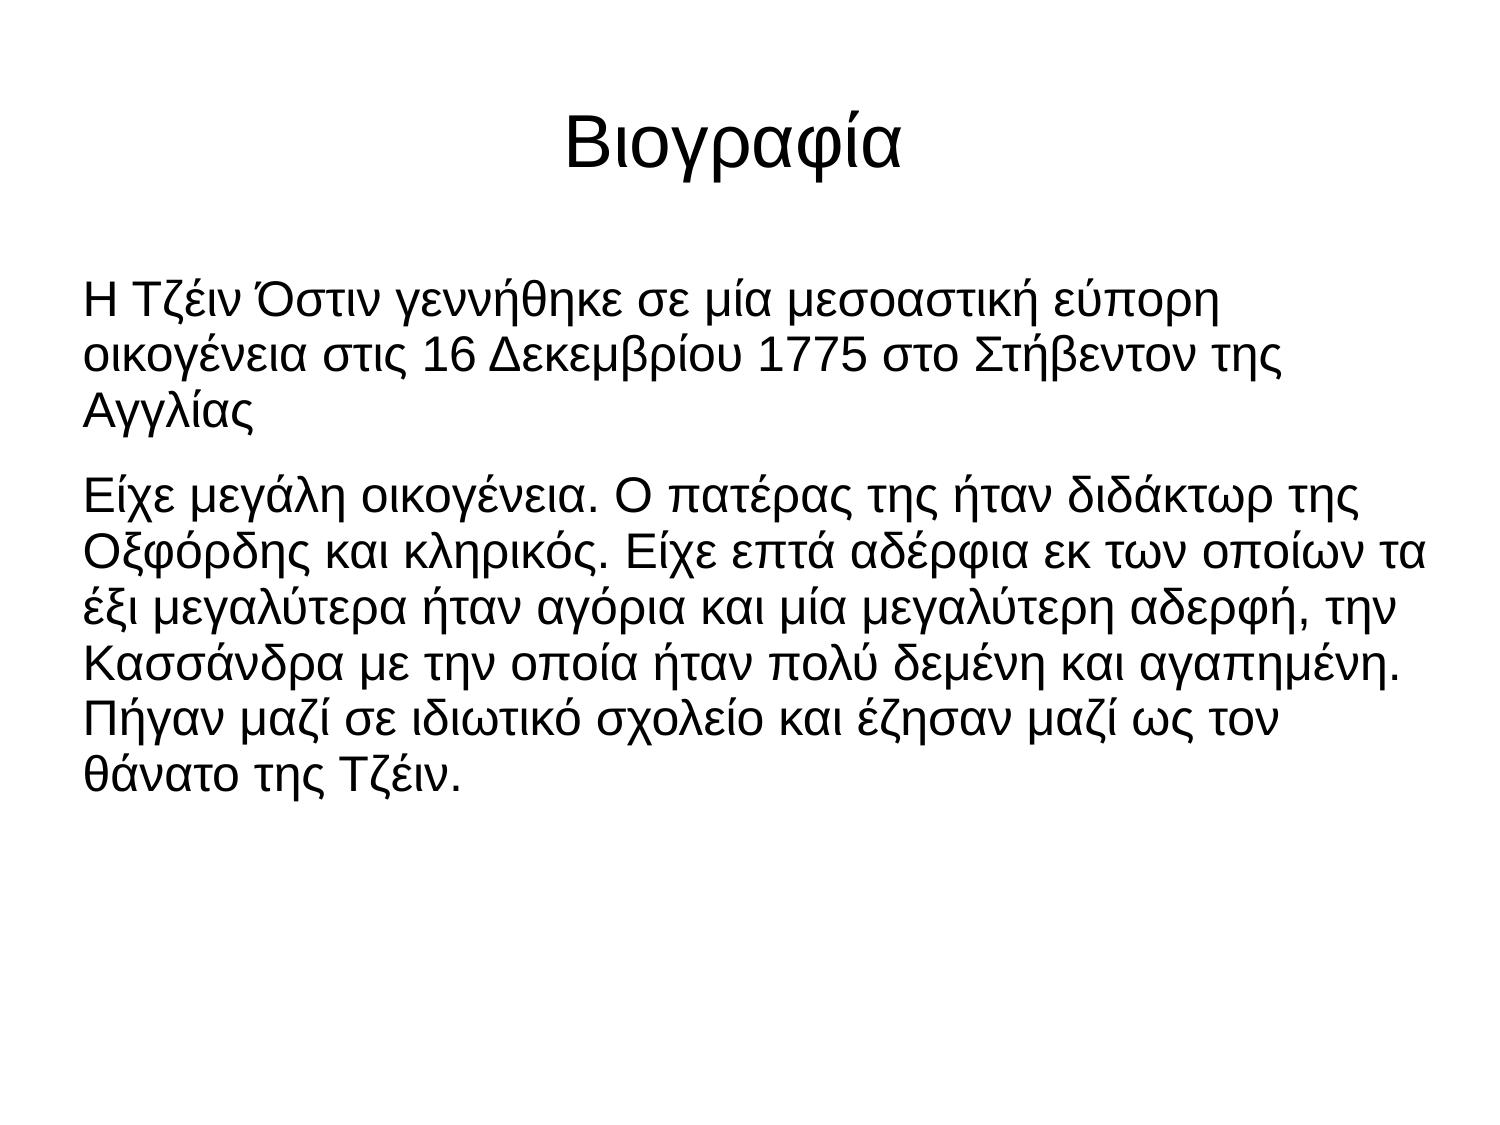

# Βιογραφία
Η Τζέιν Όστιν γεννήθηκε σε μία μεσοαστική εύπορη οικογένεια στις 16 Δεκεμβρίου 1775 στο Στήβεντον της Αγγλίας
Είχε μεγάλη οικογένεια. Ο πατέρας της ήταν διδάκτωρ της Οξφόρδης και κληρικός. Είχε επτά αδέρφια εκ των οποίων τα έξι μεγαλύτερα ήταν αγόρια και μία μεγαλύτερη αδερφή, την Κασσάνδρα με την οποία ήταν πολύ δεμένη και αγαπημένη. Πήγαν μαζί σε ιδιωτικό σχολείο και έζησαν μαζί ως τον θάνατο της Τζέιν.